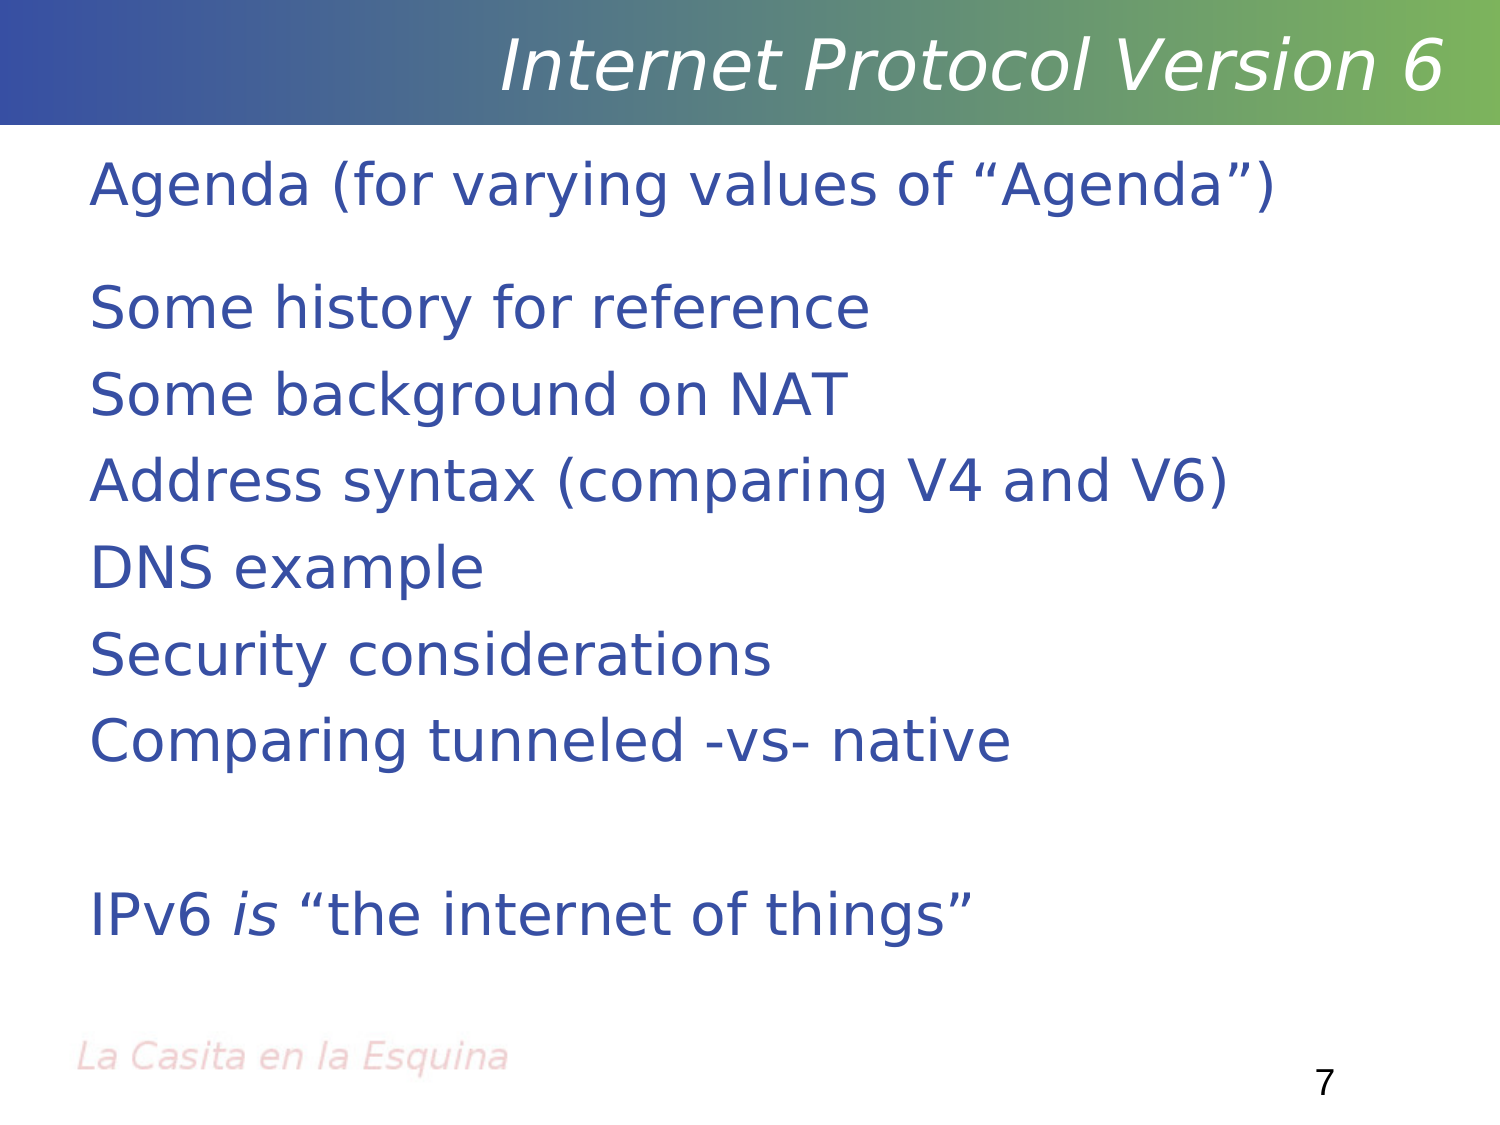

# Internet Protocol Version 6
Agenda (for varying values of “Agenda”)
Some history for reference
Some background on NAT
Address syntax (comparing V4 and V6)
DNS example
Security considerations
Comparing tunneled -vs- native
IPv6 is “the internet of things”
7